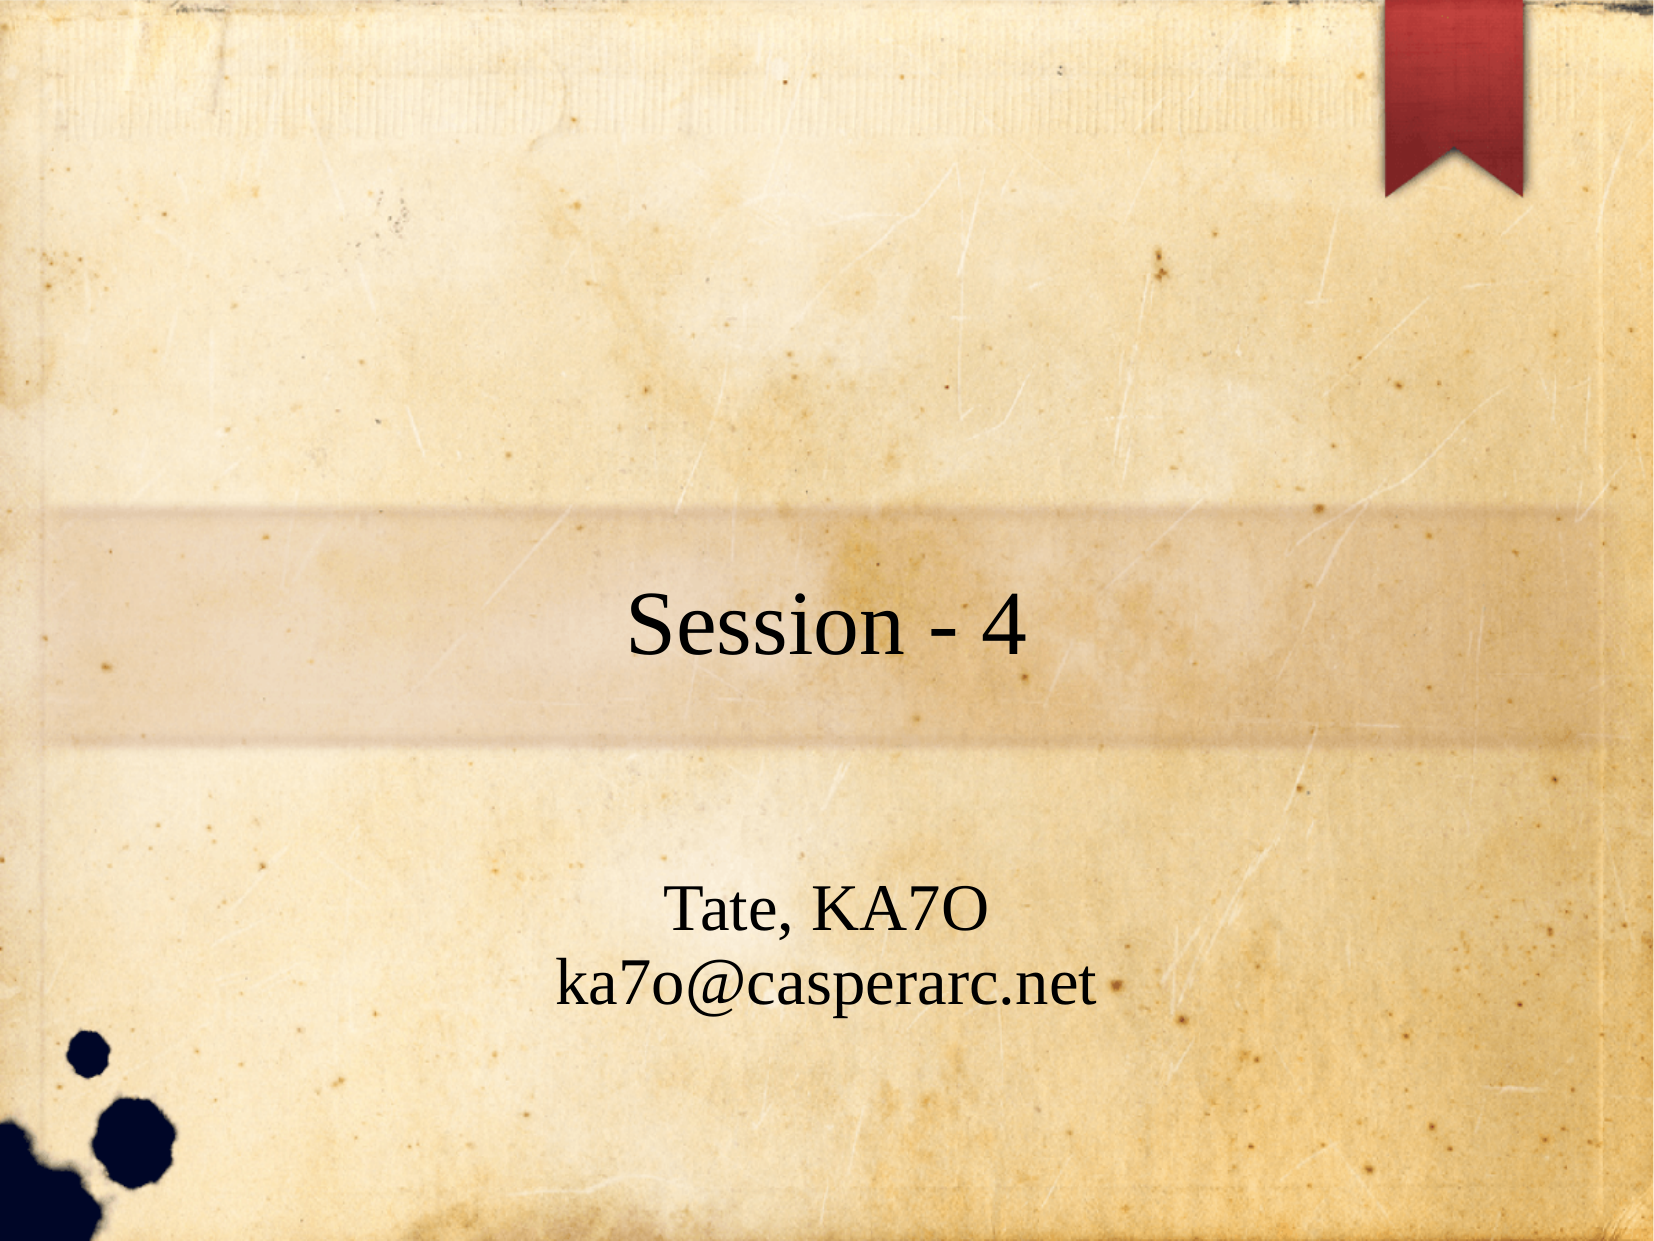

# Session - 4
Tate, KA7O
ka7o@casperarc.net